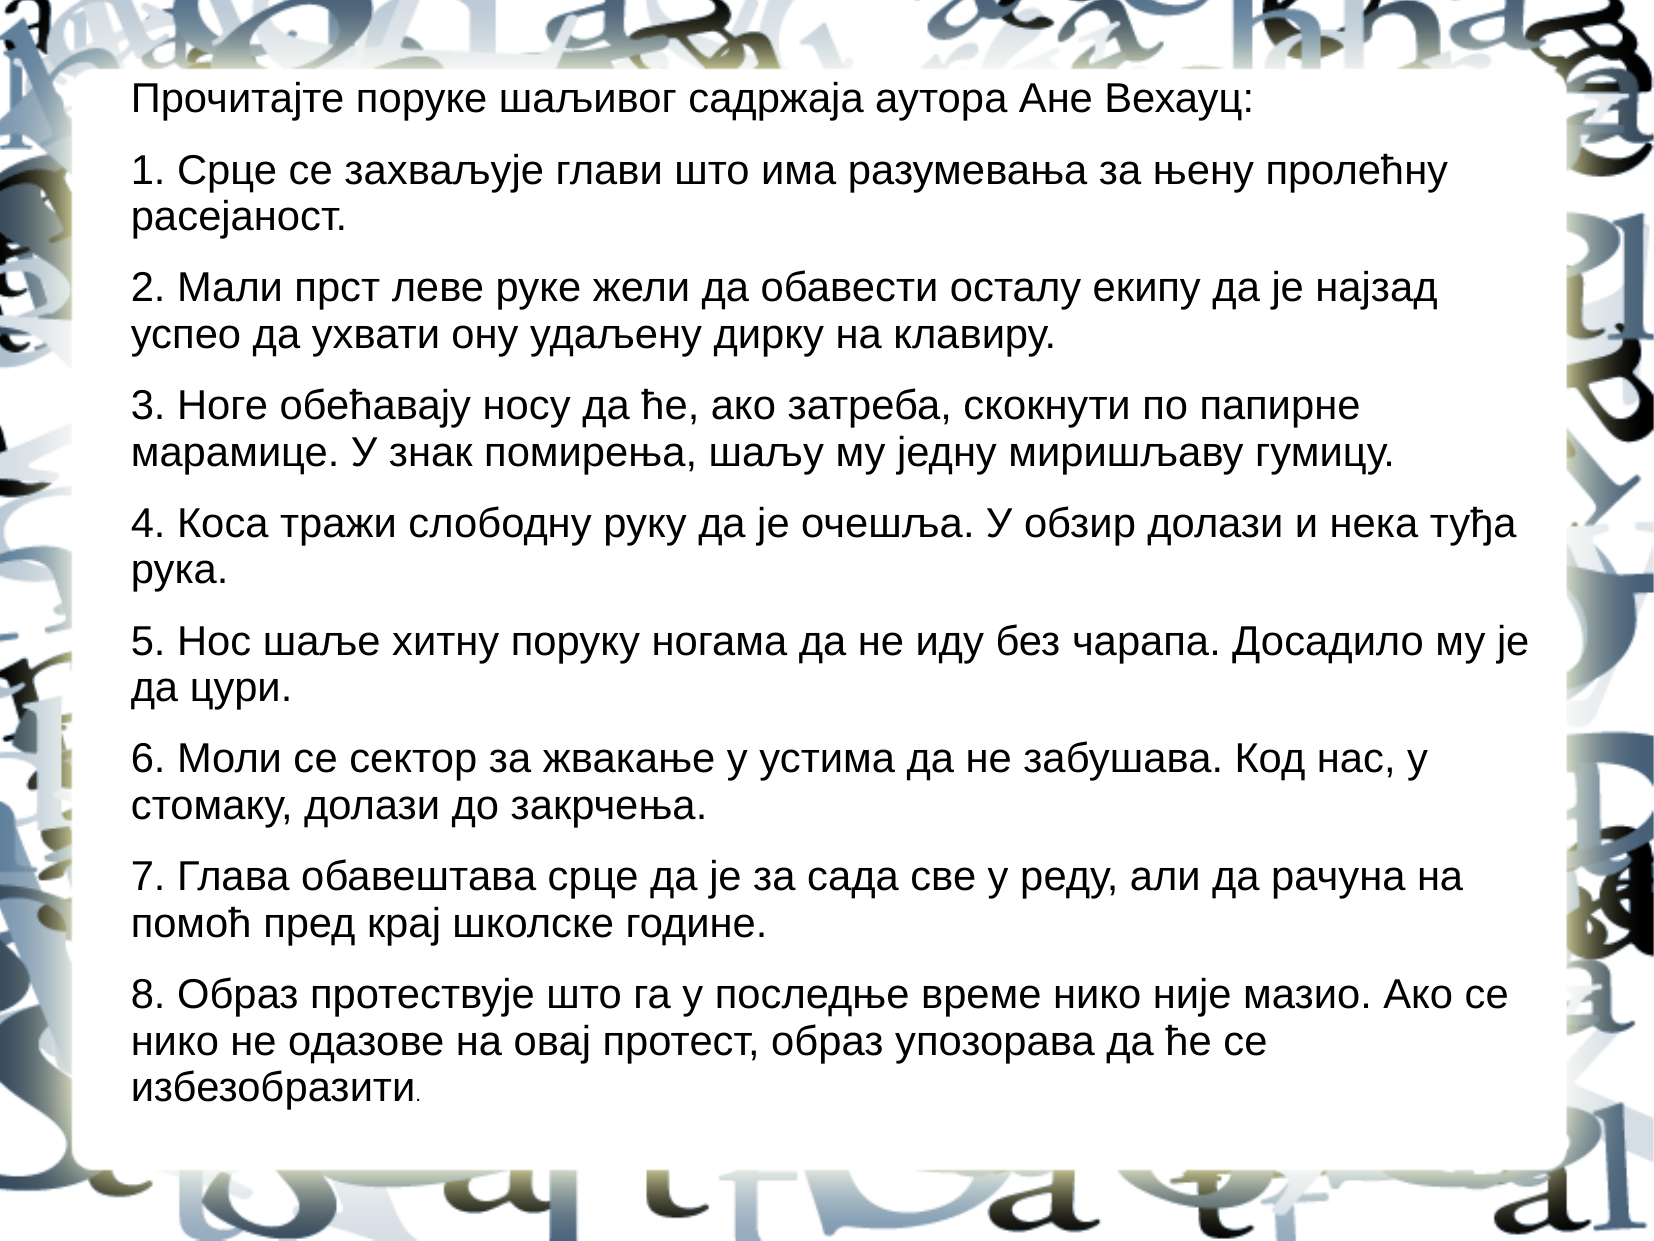

Прочитајте поруке шаљивог садржаја аутора Ане Вехауц:
1. Срце се захваљује глави што има разумевања за њену пролећну расејаност.
2. Мали прст леве руке жели да обавести осталу екипу да је најзад успео да ухвати ону удаљену дирку на клавиру.
3. Ноге обећавају носу да ће, ако затреба, скокнути по папирне марамице. У знак помирења, шаљу му једну миришљаву гумицу.
4. Коса тражи слободну руку да је очешља. У обзир долази и нека туђа рука.
5. Нос шаље хитну поруку ногама да не иду без чарапа. Досадило му је да цури.
6. Моли се сектор за жвакање у устима да не забушава. Код нас, у стомаку, долази до закрчења.
7. Глава обавештава срце да је за сада све у реду, али да рачуна на помоћ пред крај школске године.
8. Образ протествује што га у последње време нико није мазио. Ако се нико не одазове на овај протест, образ упозорава да ће се избезобразити.